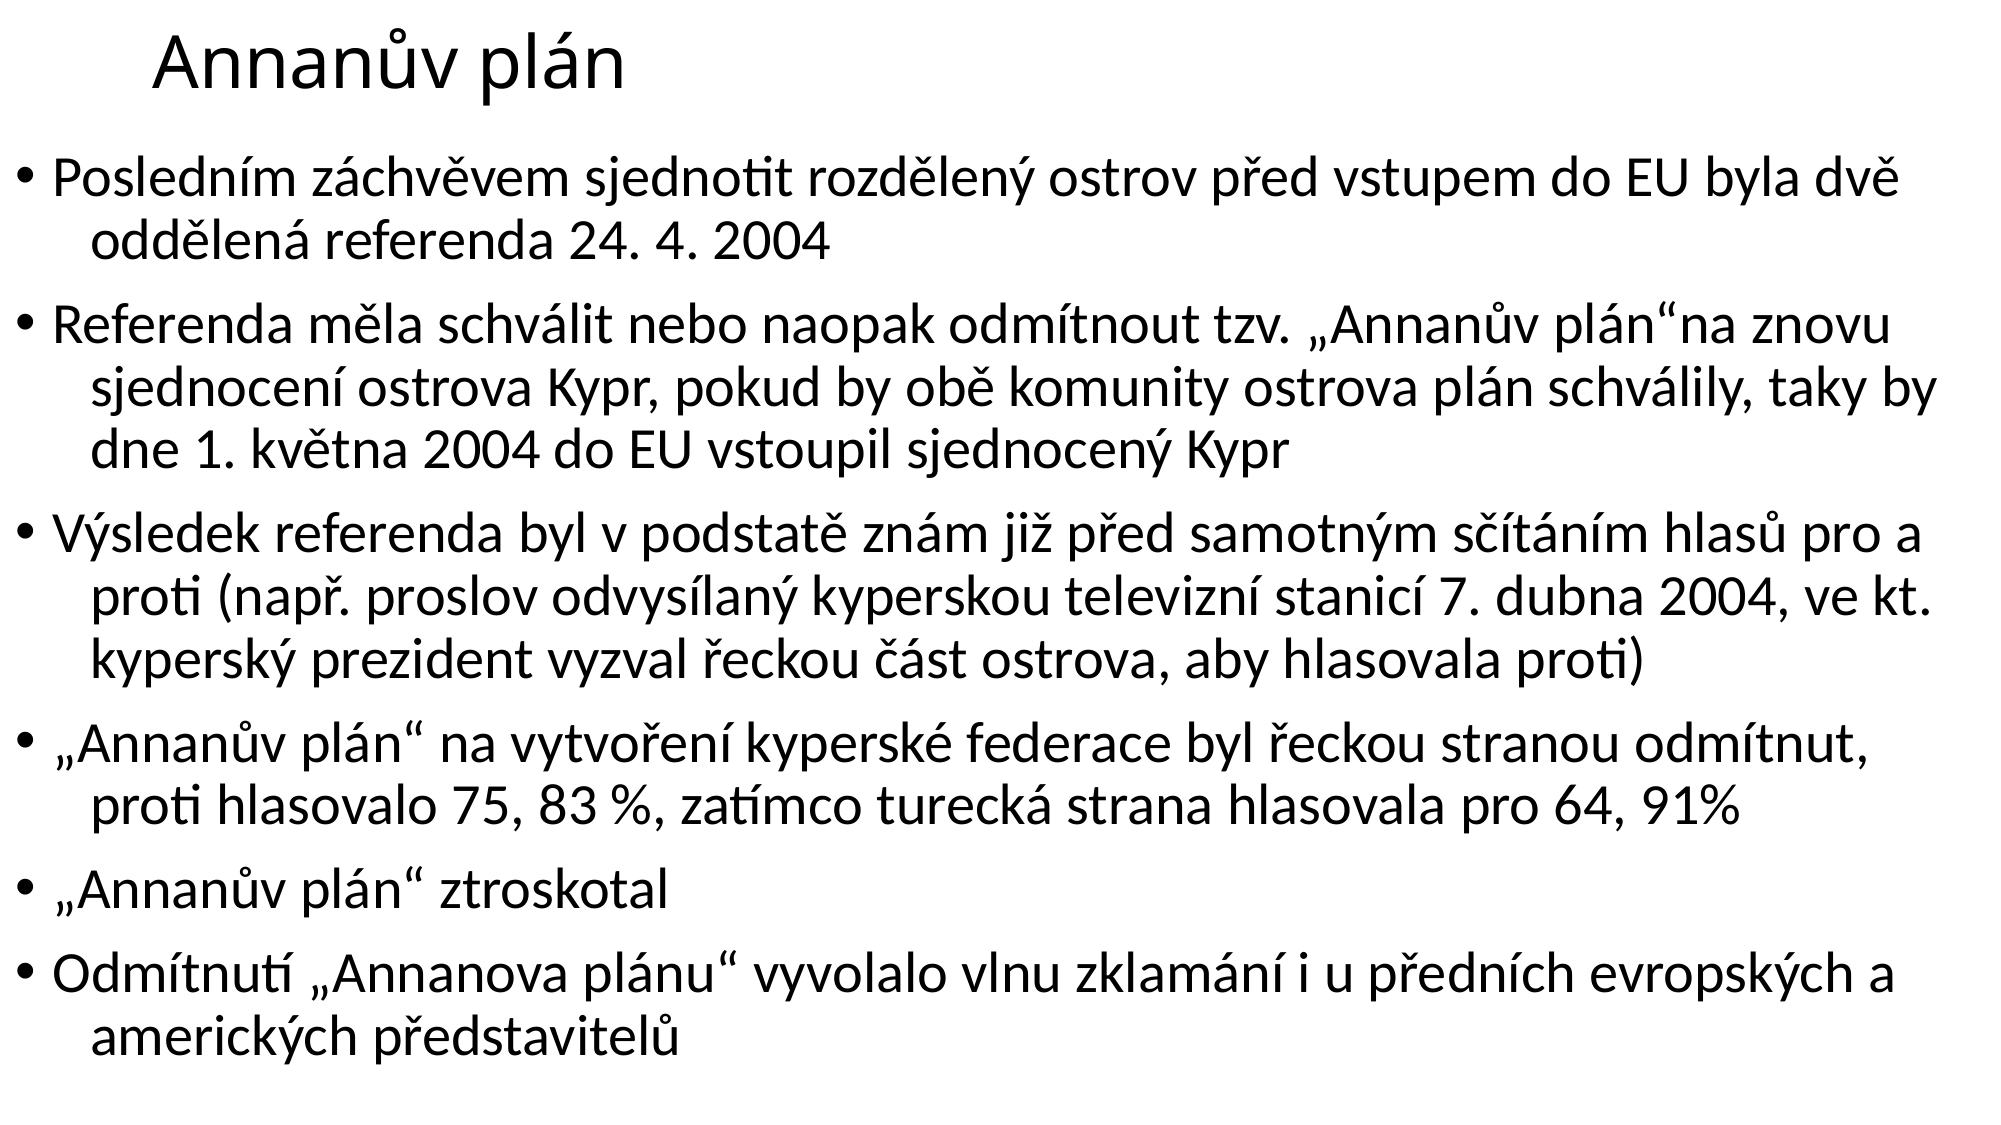

# Annanův plán
Posledním záchvěvem sjednotit rozdělený ostrov před vstupem do EU byla dvě oddělená referenda 24. 4. 2004
Referenda měla schválit nebo naopak odmítnout tzv. „Annanův plán“na znovu sjednocení ostrova Kypr, pokud by obě komunity ostrova plán schválily, taky by dne 1. května 2004 do EU vstoupil sjednocený Kypr
Výsledek referenda byl v podstatě znám již před samotným sčítáním hlasů pro a proti (např. proslov odvysílaný kyperskou televizní stanicí 7. dubna 2004, ve kt. kyperský prezident vyzval řeckou část ostrova, aby hlasovala proti)
„Annanův plán“ na vytvoření kyperské federace byl řeckou stranou odmítnut, proti hlasovalo 75, 83 %, zatímco turecká strana hlasovala pro 64, 91%
„Annanův plán“ ztroskotal
Odmítnutí „Annanova plánu“ vyvolalo vlnu zklamání i u předních evropských a amerických představitelů